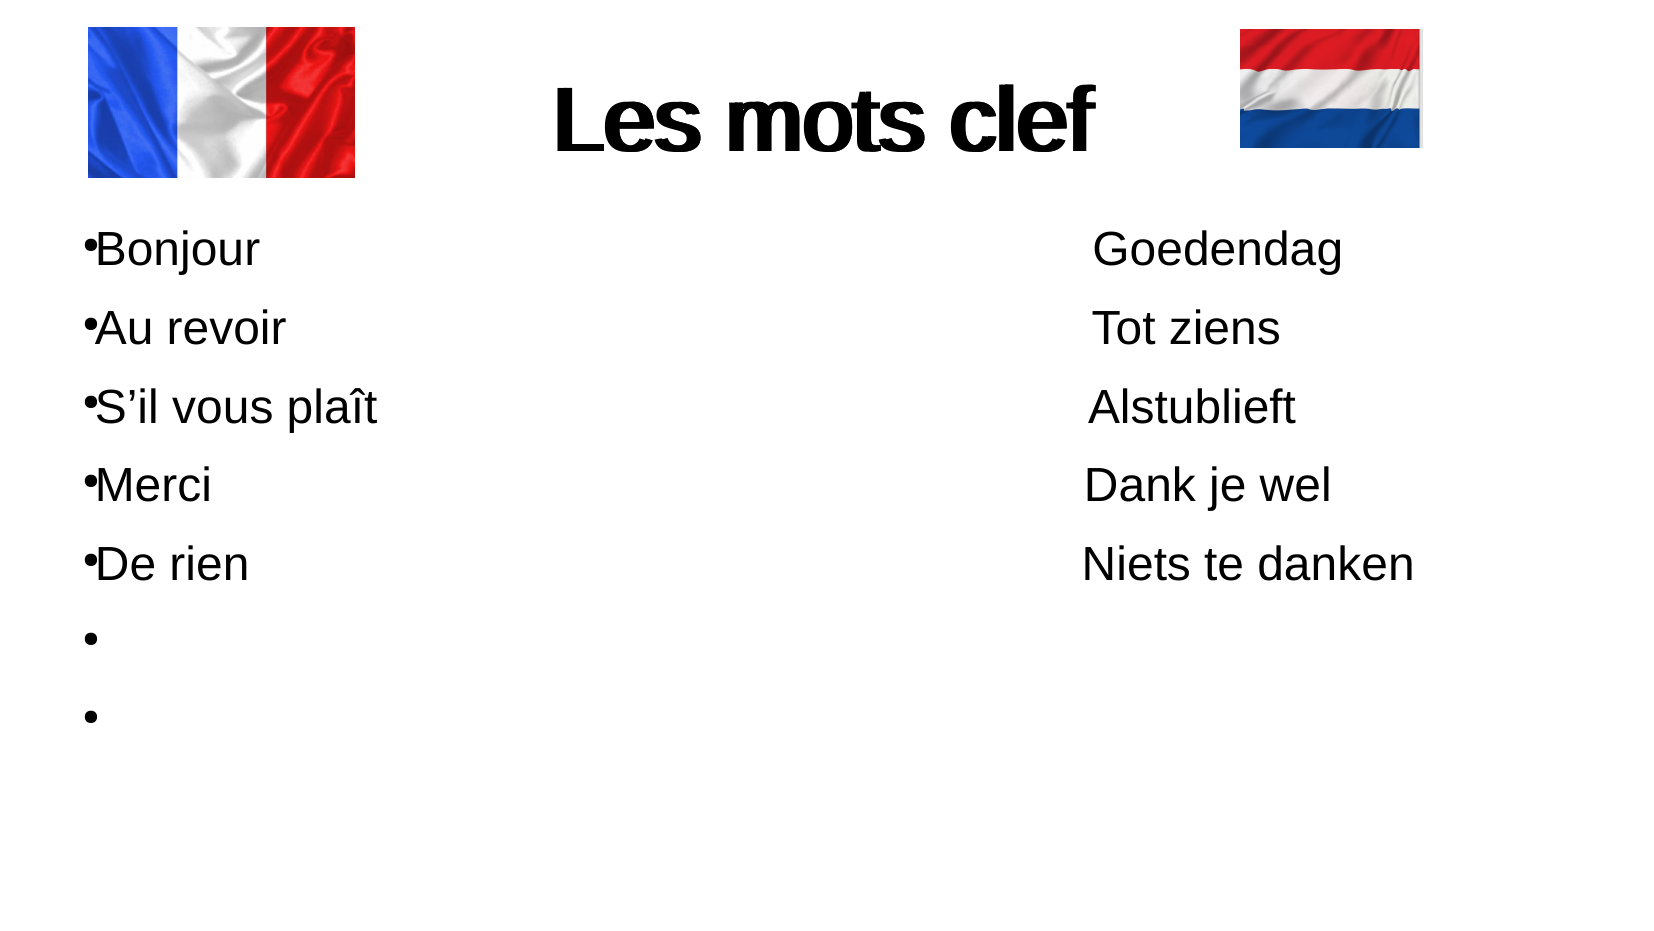

Les mots clef
# Les mots clef
Les mots clef
Bonjour Goedendag
Au revoir Tot ziens
S’il vous plaît Alstublieft
Merci Dank je wel
De rien Niets te danken